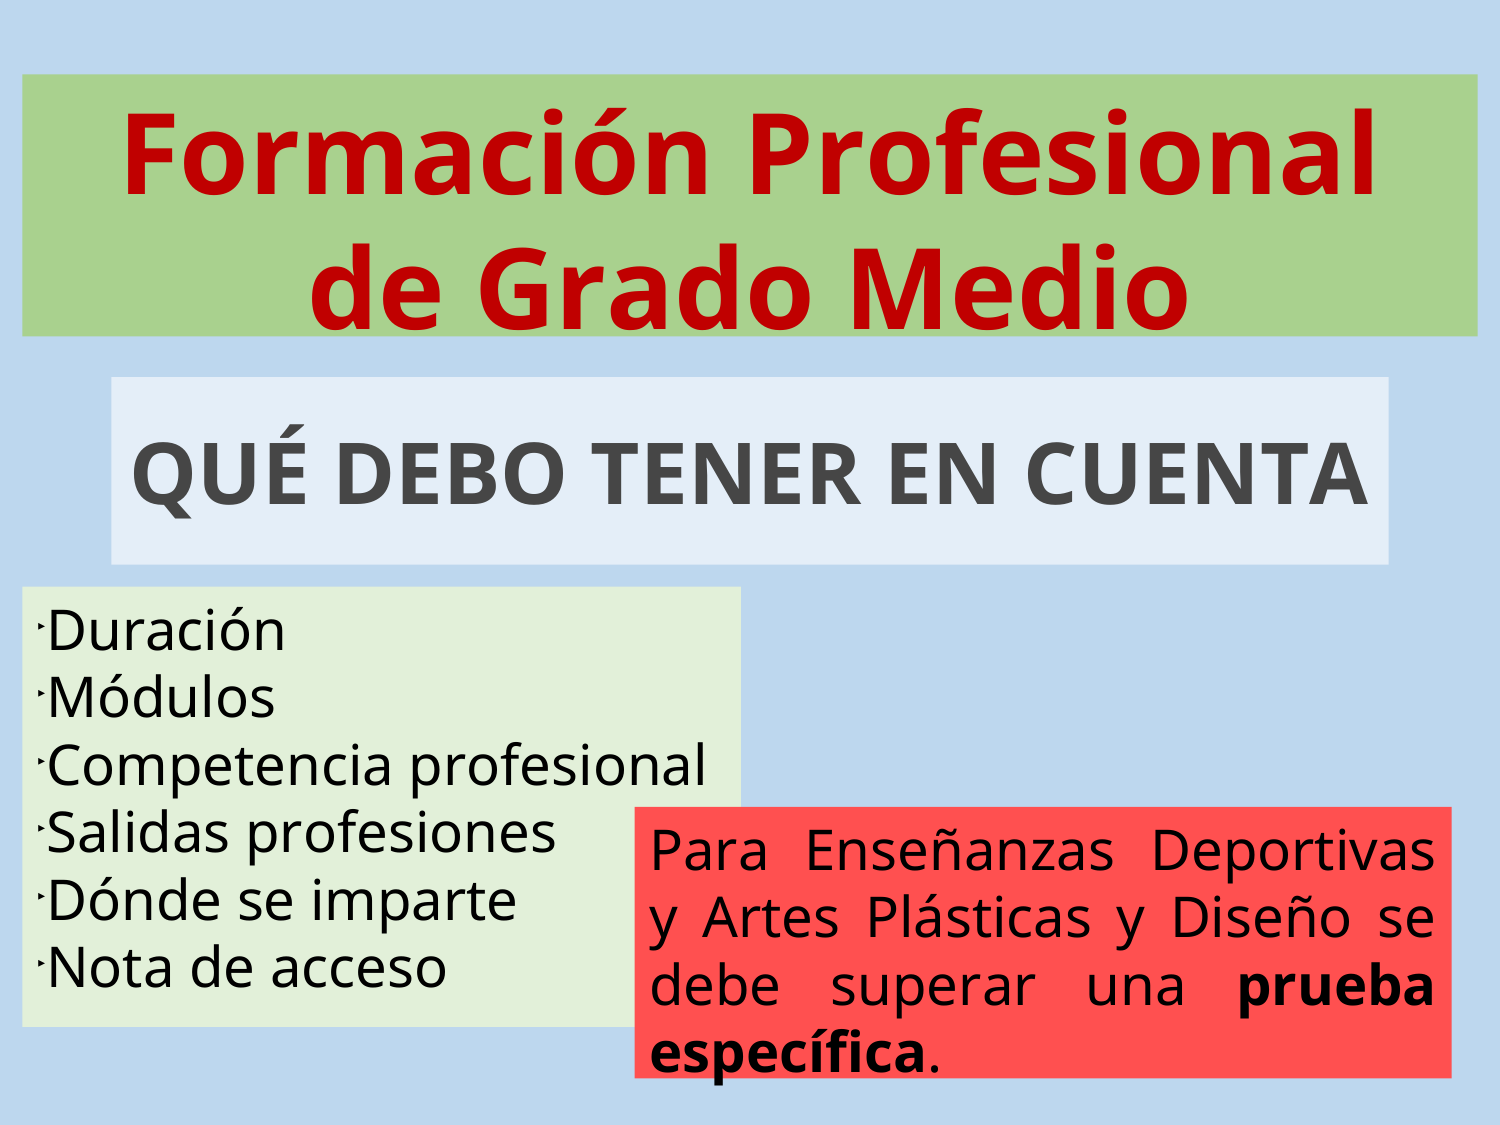

Formación Profesional de Grado Medio
QUÉ DEBO TENER EN CUENTA
Duración
Módulos
Competencia profesional
Salidas profesiones
Dónde se imparte
Nota de acceso
Para Enseñanzas Deportivas y Artes Plásticas y Diseño se debe superar una prueba específica.